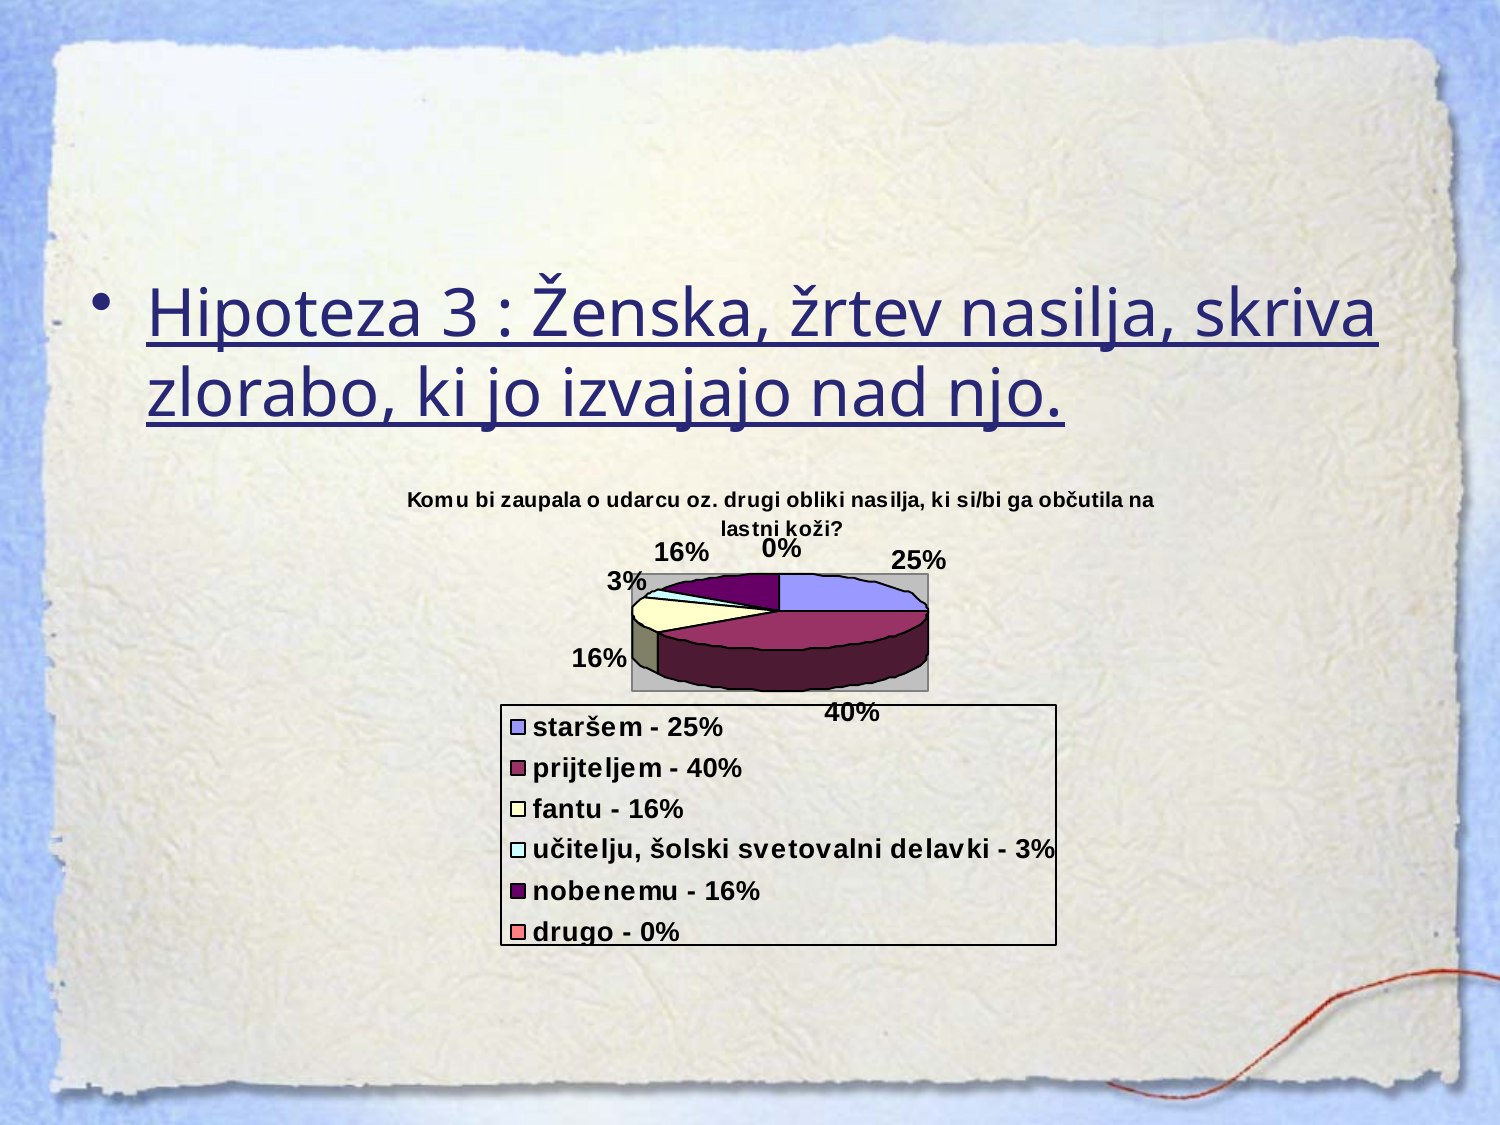

#
Hipoteza 3 : Ženska, žrtev nasilja, skriva zlorabo, ki jo izvajajo nad njo.